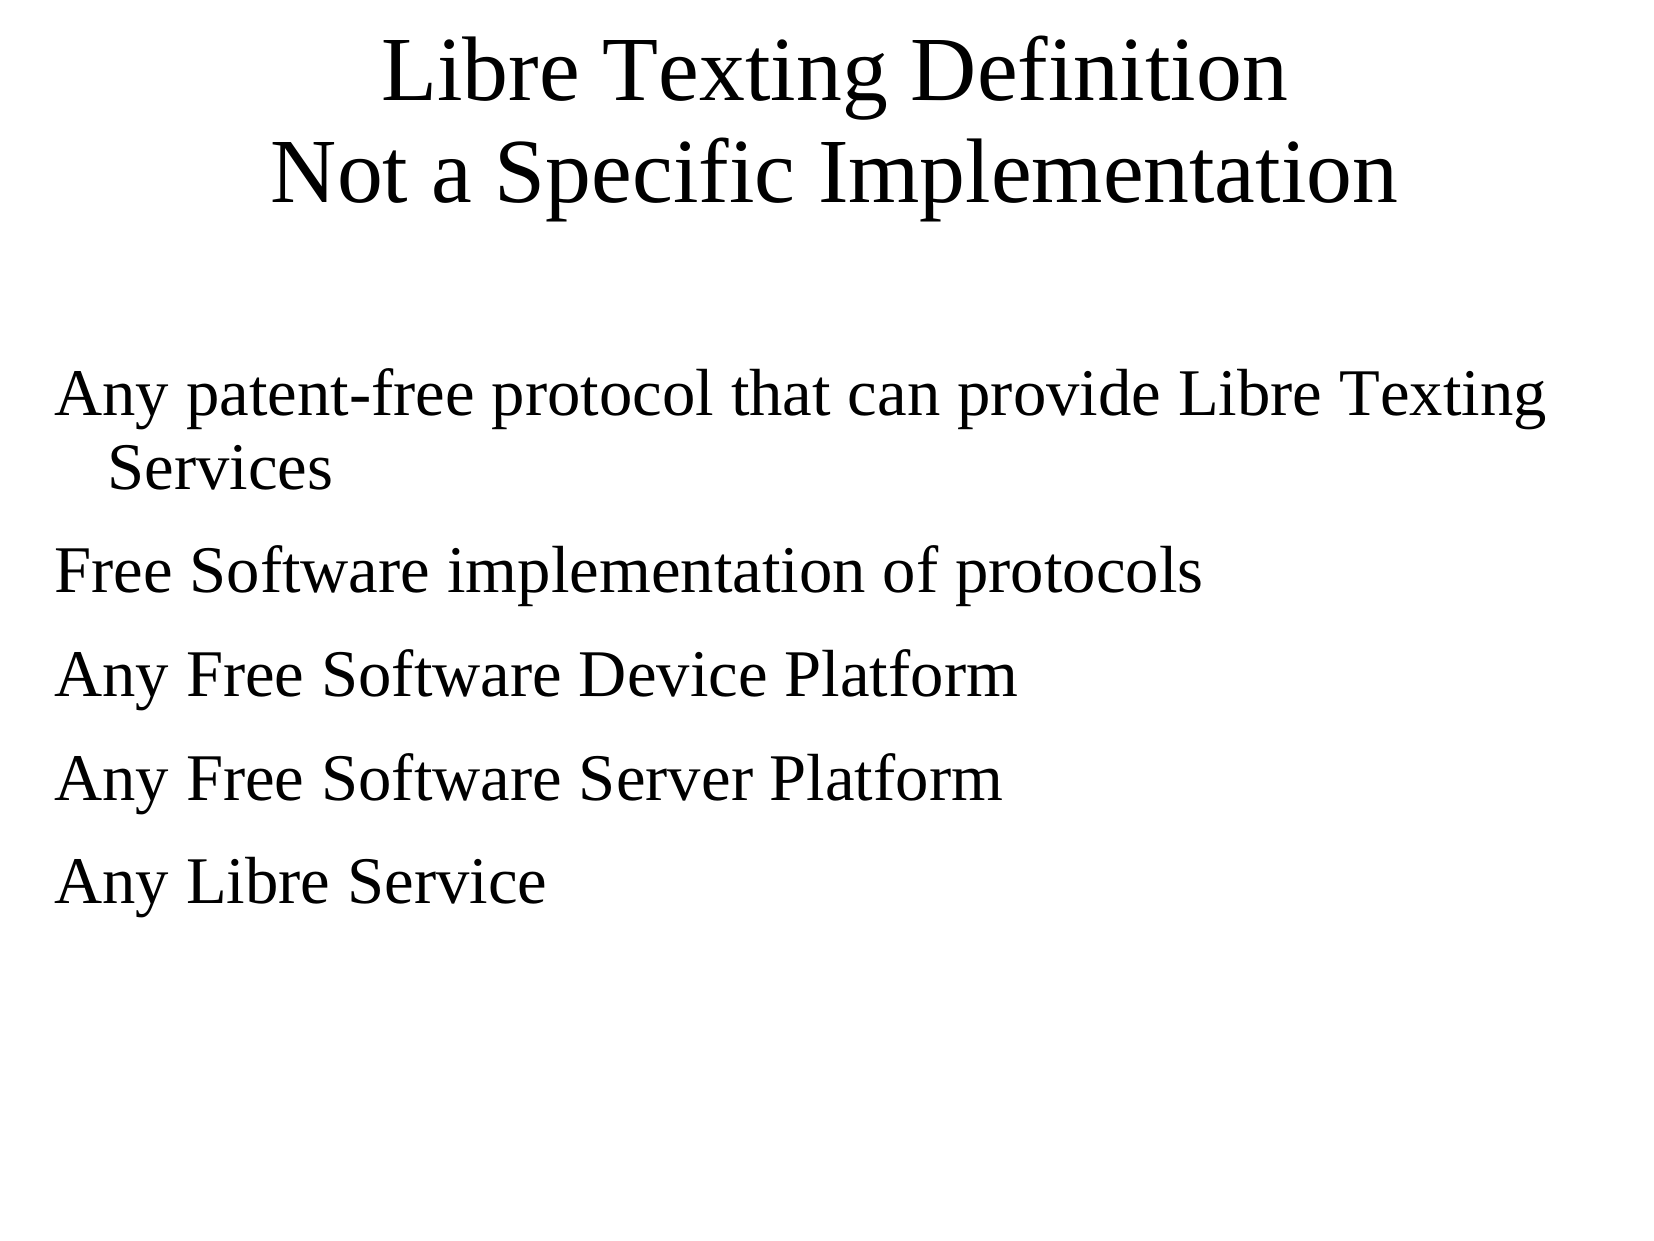

# Libre Texting Definition Not a Specific Implementation
Any patent-free protocol that can provide Libre Texting Services
Free Software implementation of protocols
Any Free Software Device Platform
Any Free Software Server Platform
Any Libre Service